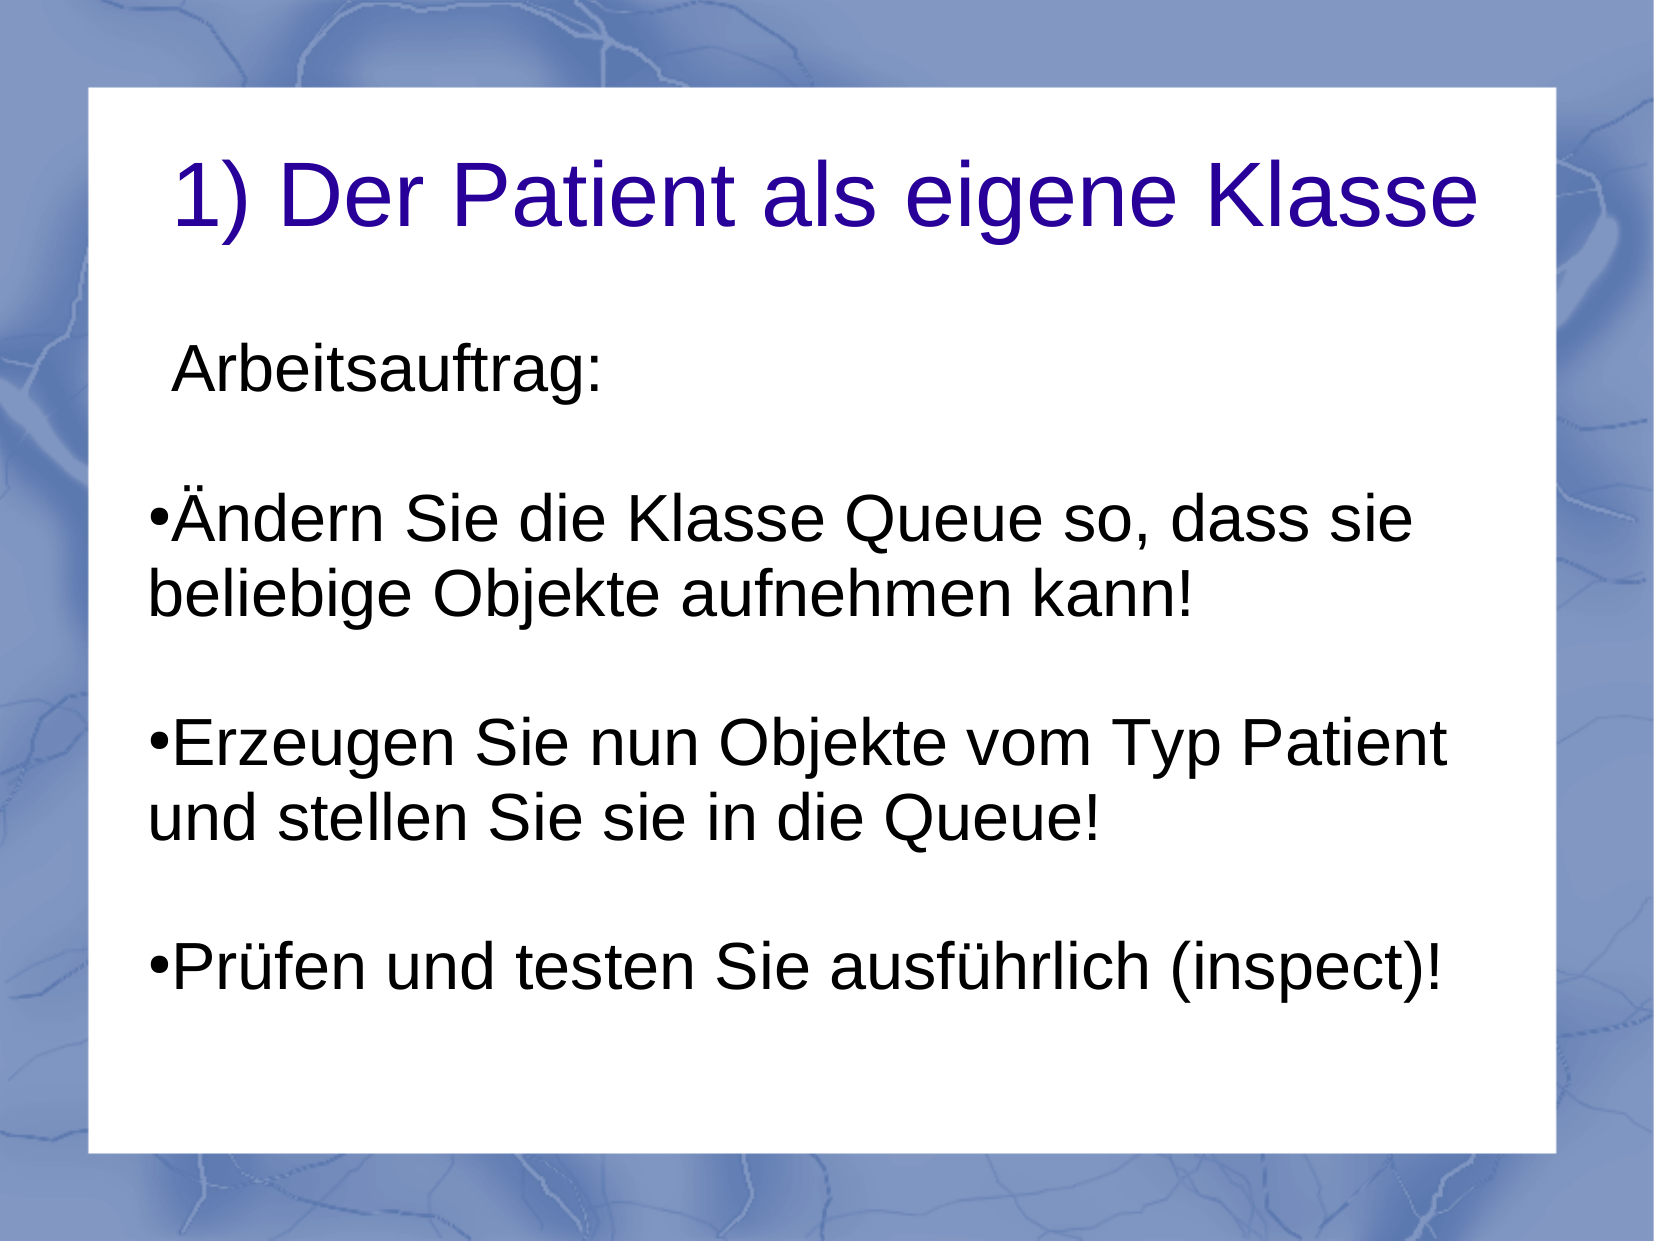

# 1) Der Patient als eigene Klasse
Arbeitsauftrag:
Ändern Sie die Klasse Queue so, dass sie beliebige Objekte aufnehmen kann!
Erzeugen Sie nun Objekte vom Typ Patient und stellen Sie sie in die Queue!
Prüfen und testen Sie ausführlich (inspect)!